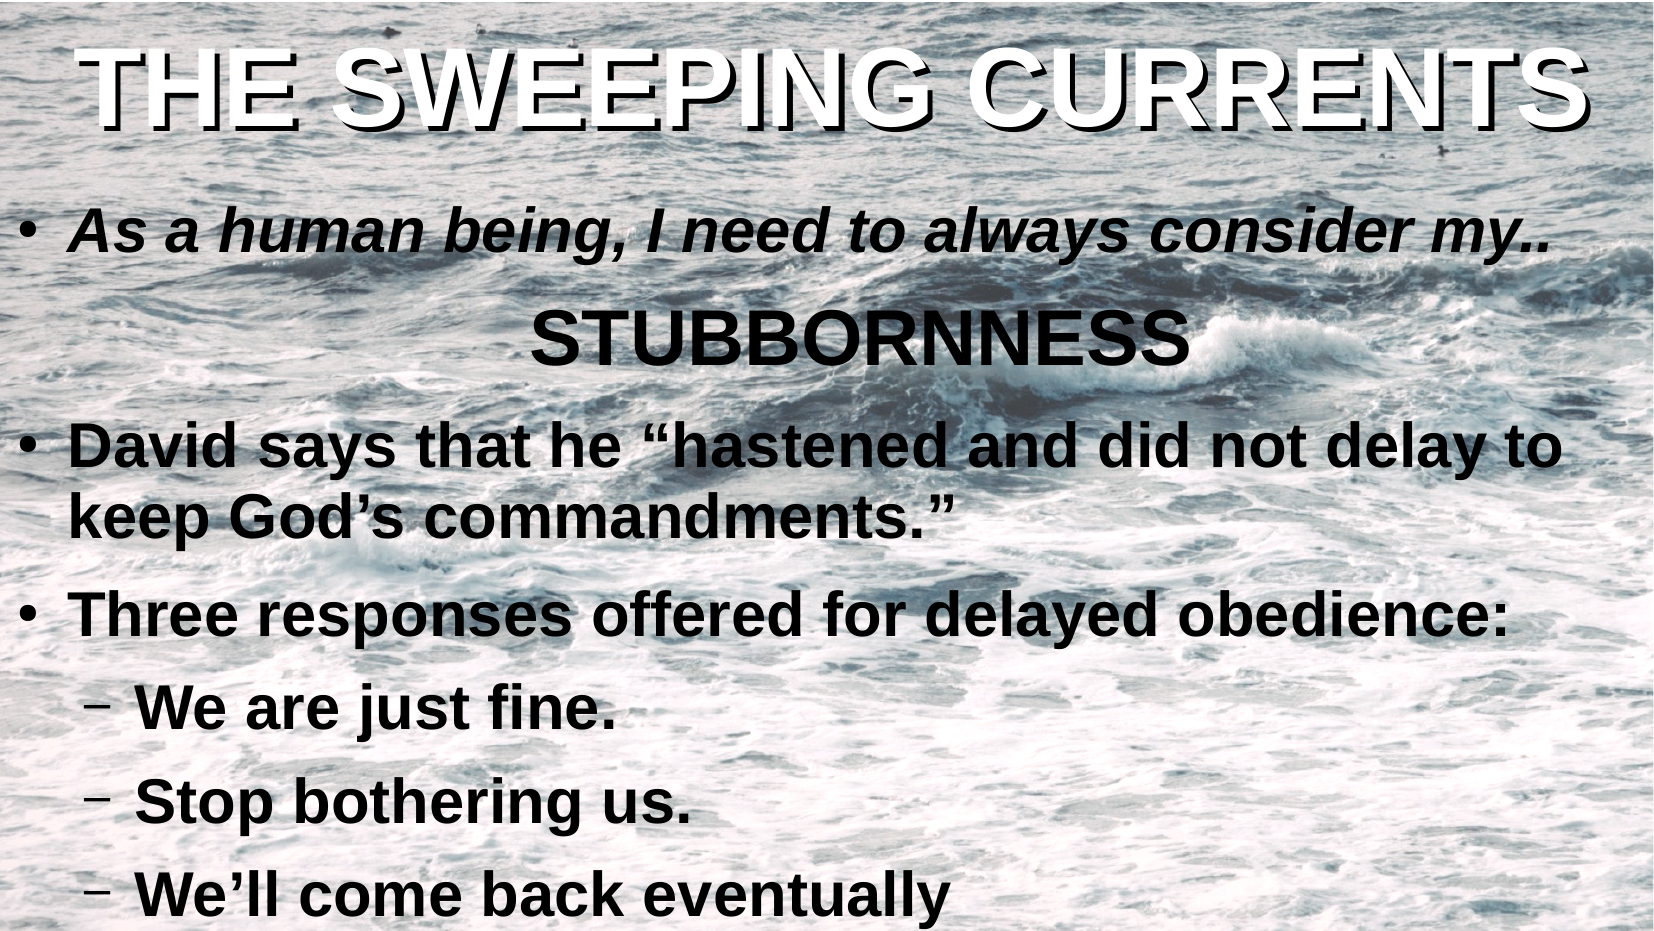

# THE SWEEPING CURRENTS
As a human being, I need to always consider my..
STUBBORNNESS
David says that he “hastened and did not delay to keep God’s commandments.”
Three responses offered for delayed obedience:
We are just fine.
Stop bothering us.
We’ll come back eventually